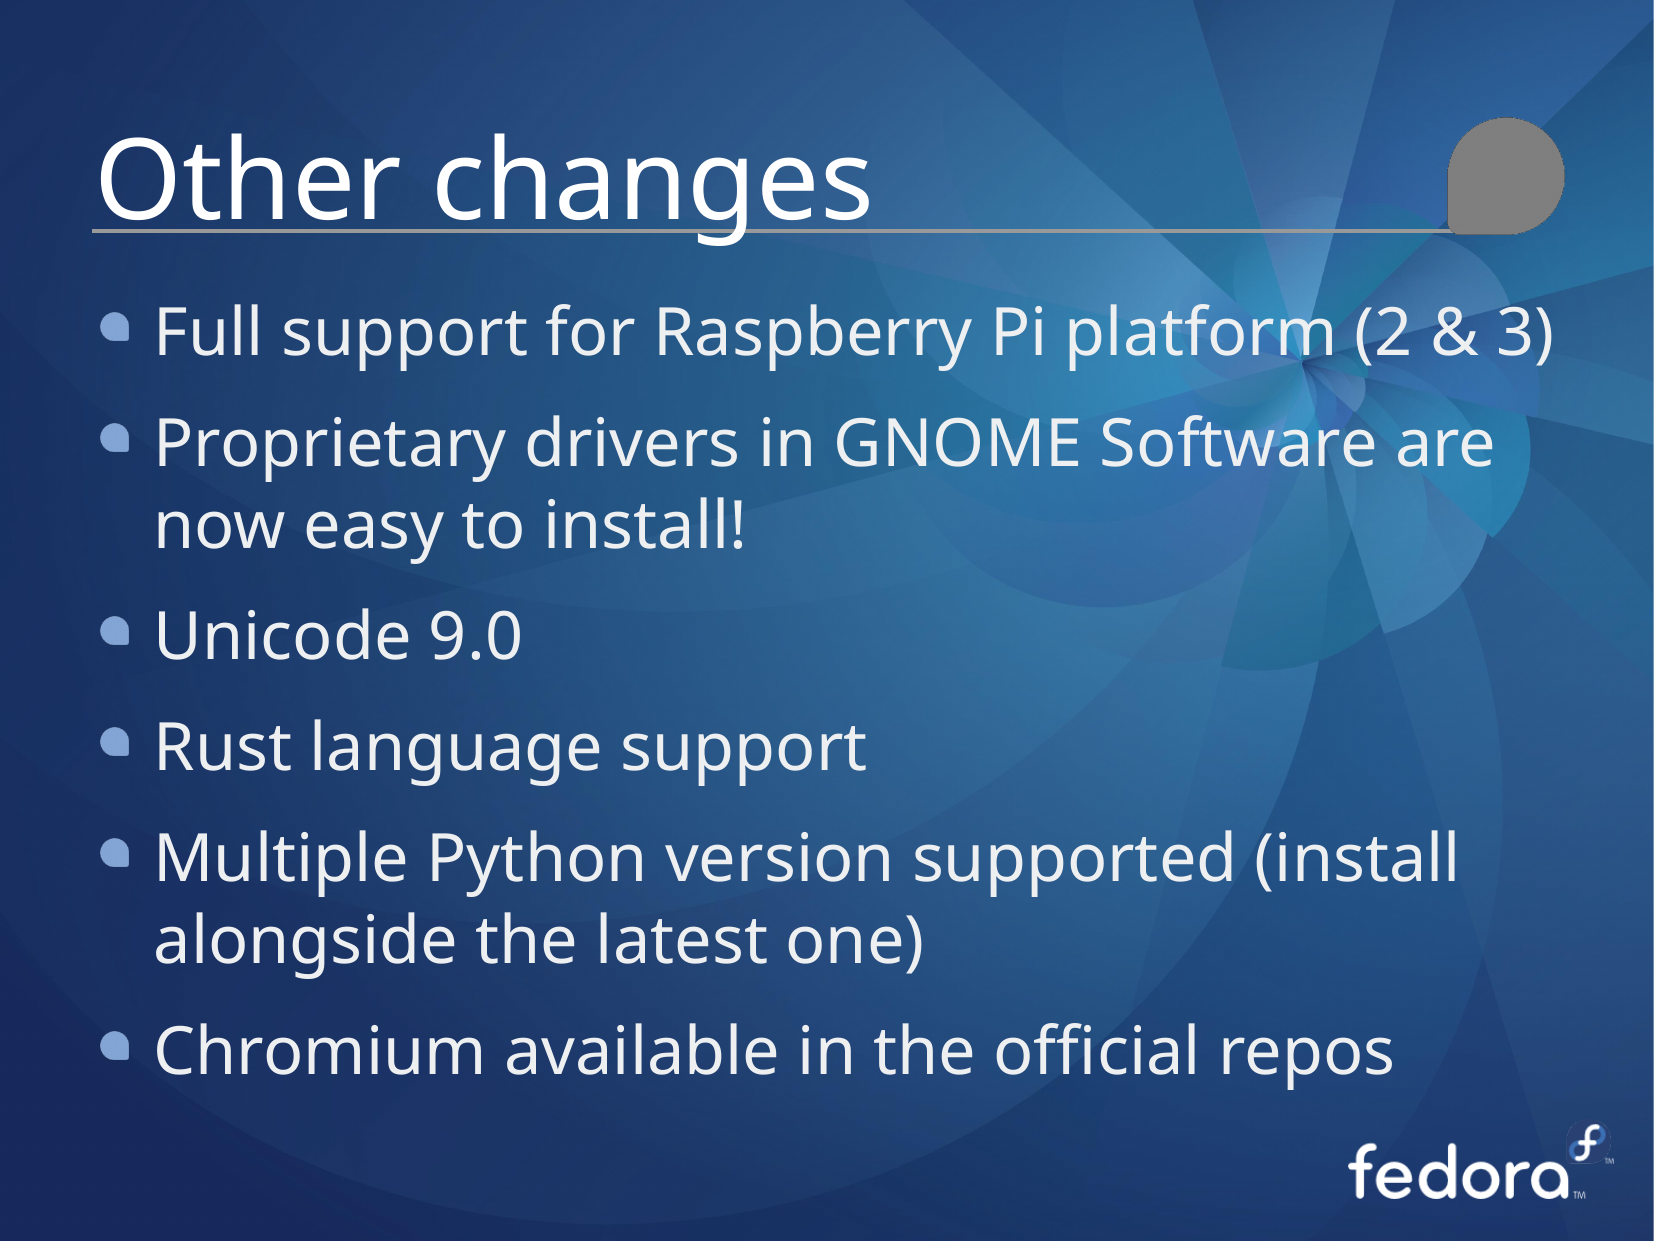

Other changes
# Full support for Raspberry Pi platform (2 & 3)
Proprietary drivers in GNOME Software are now easy to install!
Unicode 9.0
Rust language support
Multiple Python version supported (install alongside the latest one)
Chromium available in the official repos